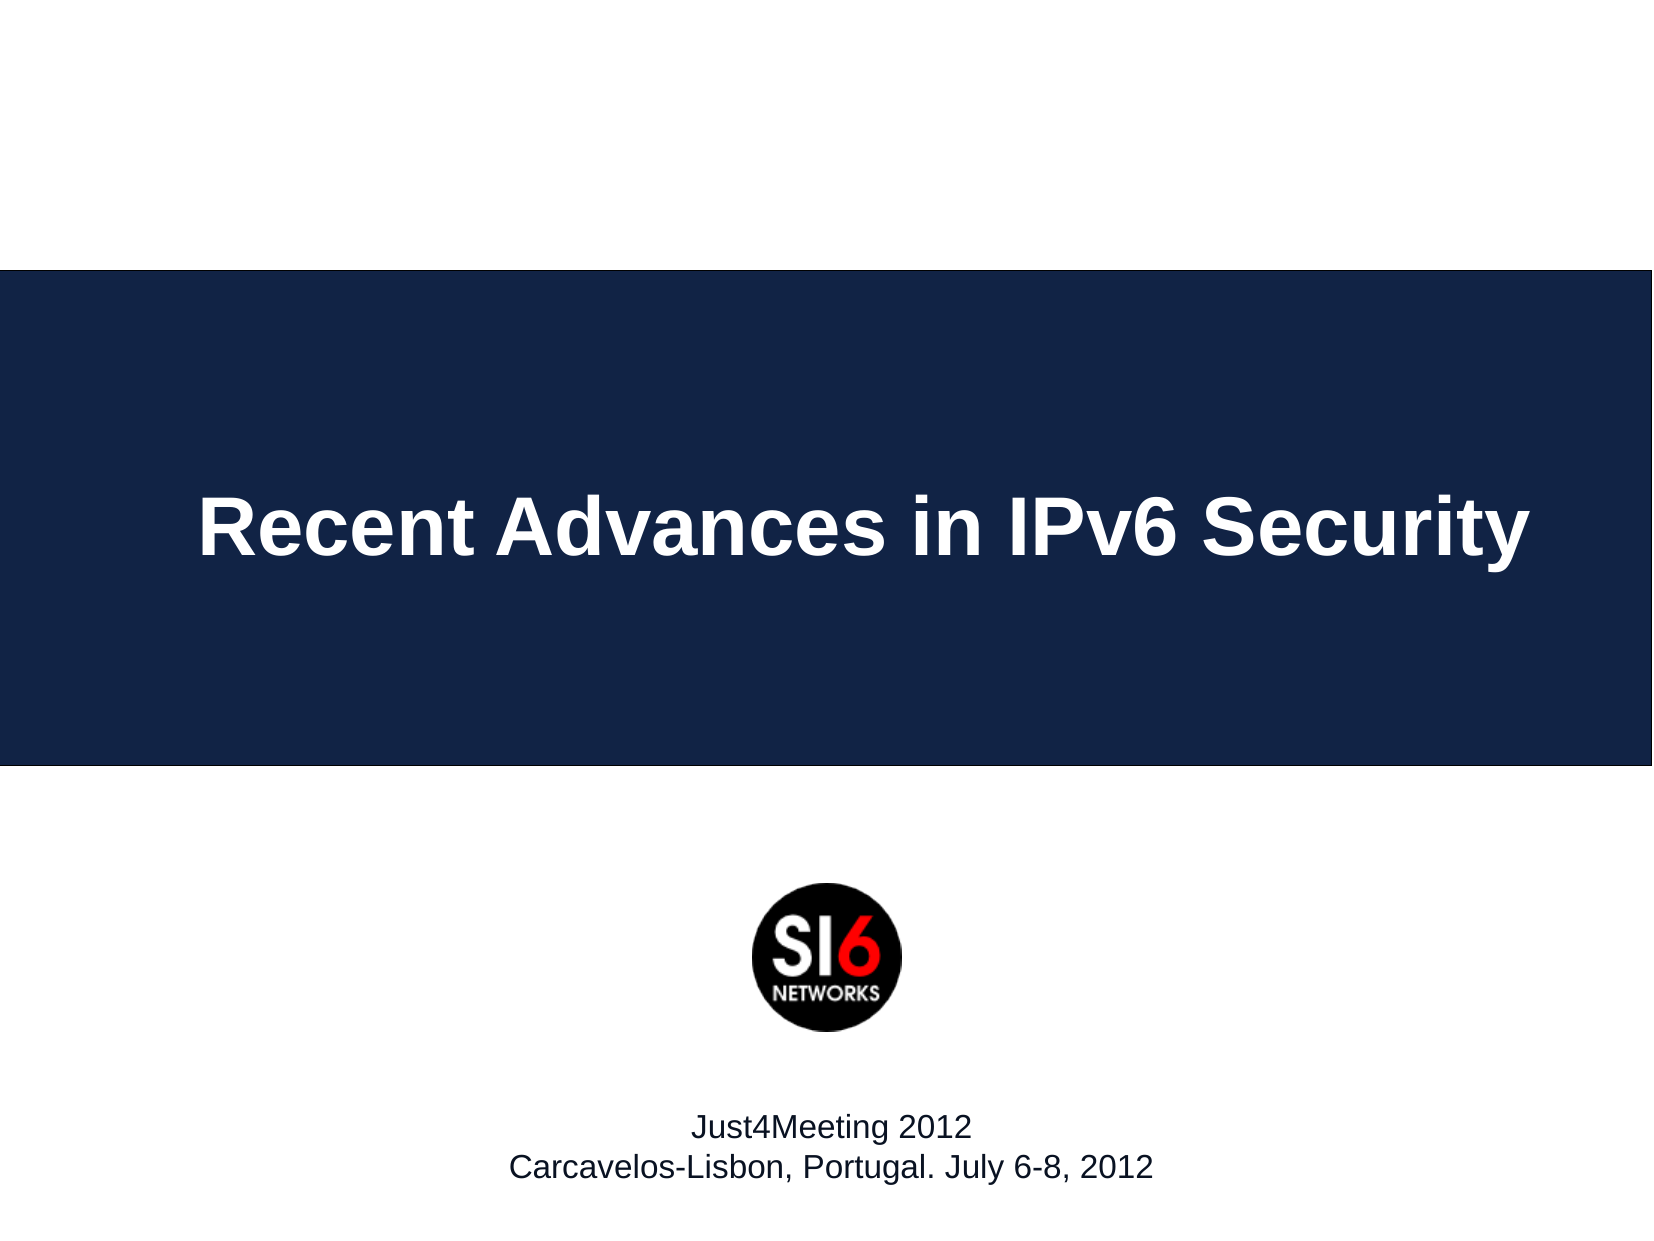

# Recent Advances in IPv6 Security
Just4Meeting 2012
Carcavelos-Lisbon, Portugal. July 6-8, 2012